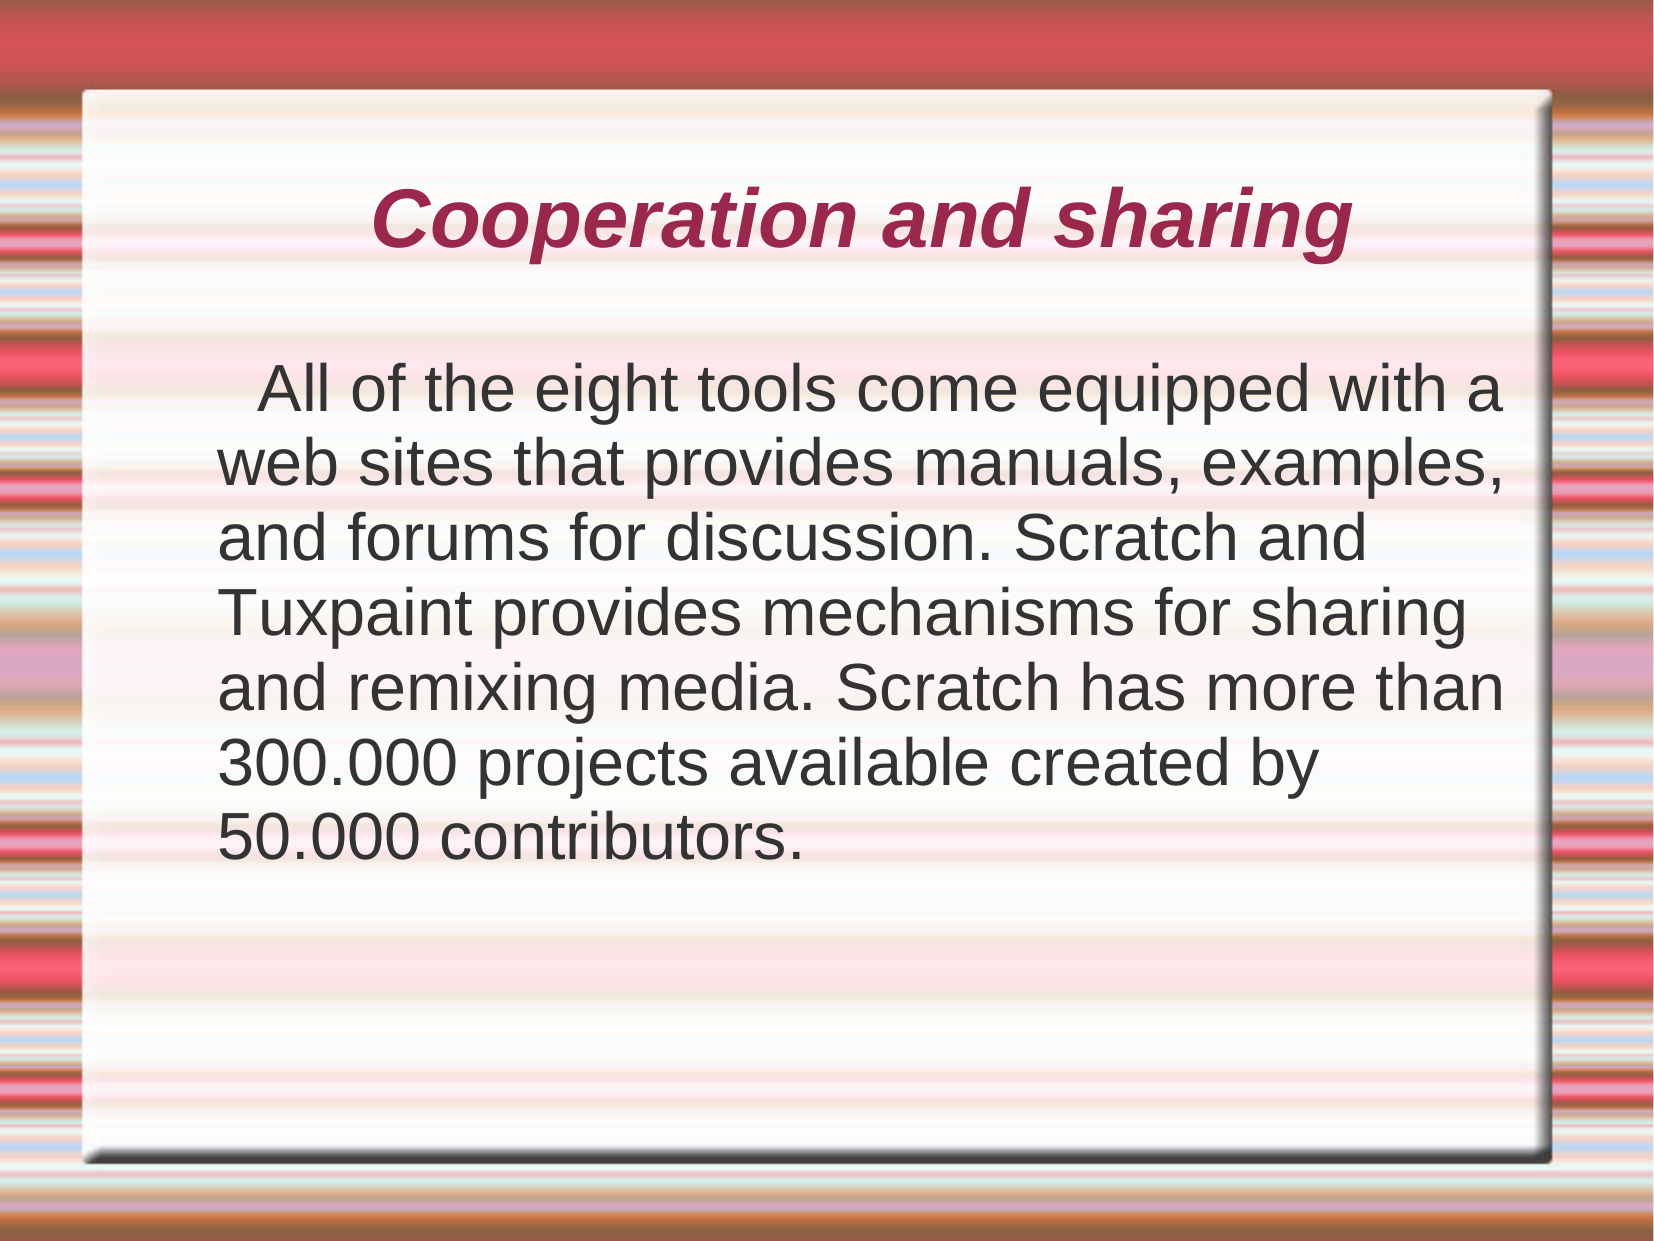

# Cooperation and sharing
 All of the eight tools come equipped with a web sites that provides manuals, examples, and forums for discussion. Scratch and Tuxpaint provides mechanisms for sharing and remixing media. Scratch has more than 300.000 projects available created by 50.000 contributors.